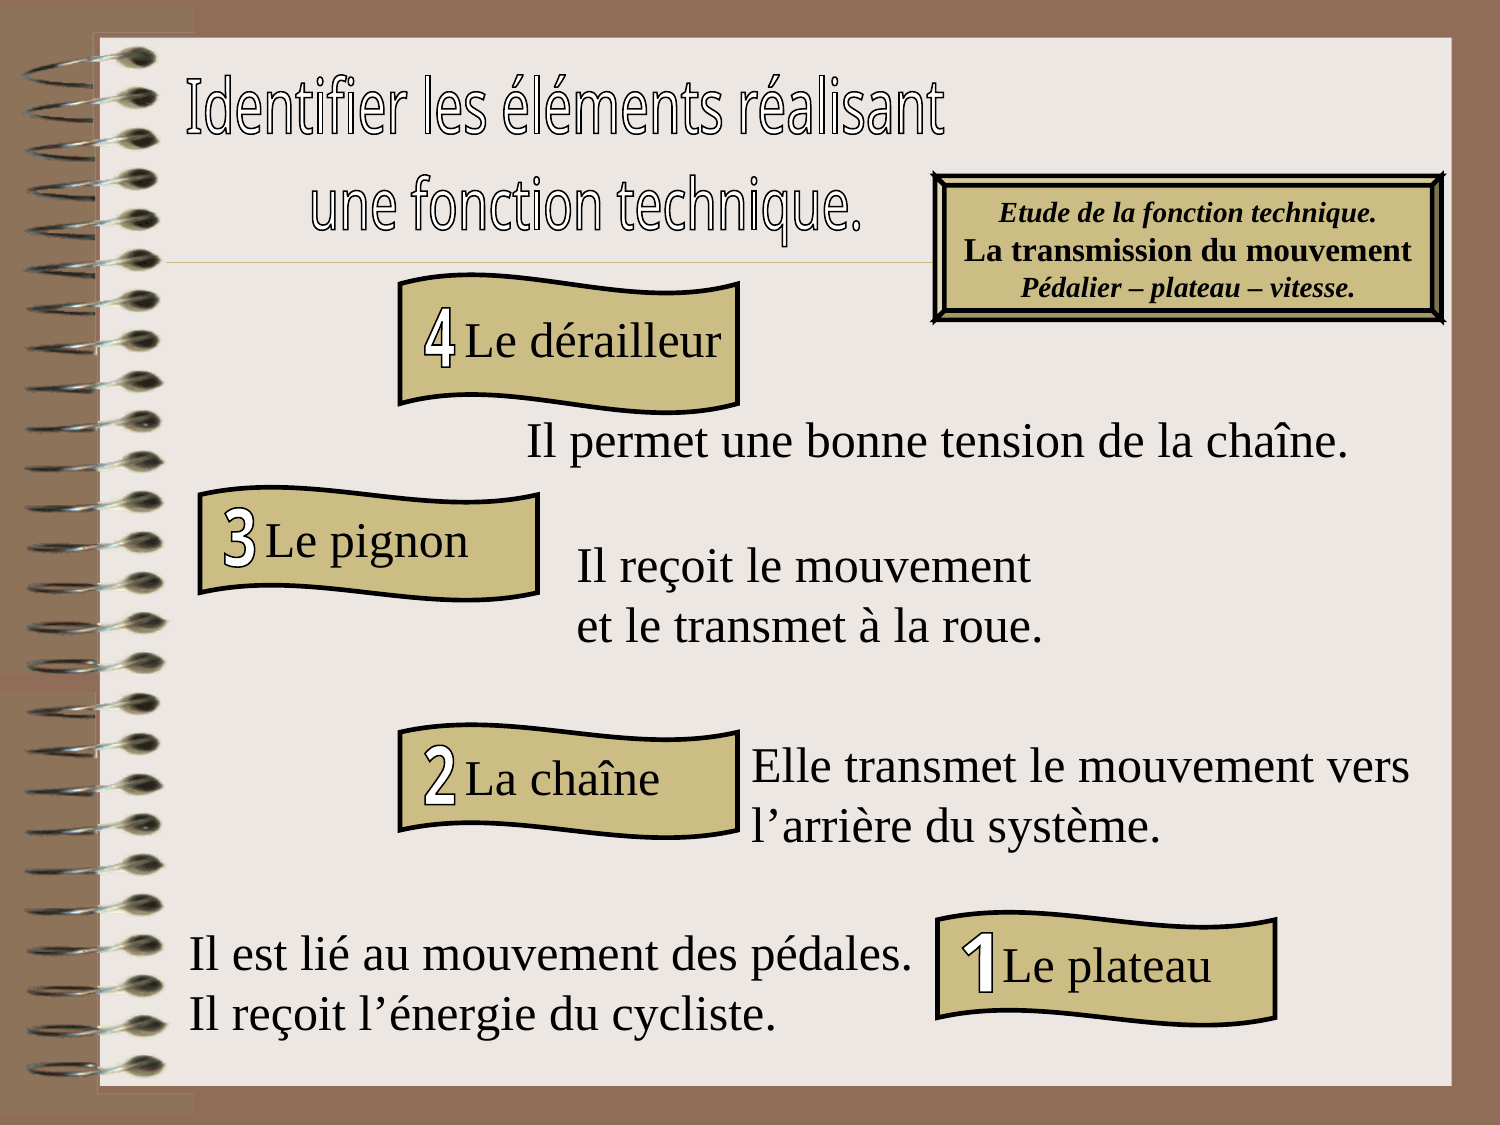

Identifier les éléments réalisant
une fonction technique.
Etude de la fonction technique.
La transmission du mouvement
Pédalier – plateau – vitesse.
Le dérailleur
4
Il permet une bonne tension de la chaîne.
Le pignon
3
Il reçoit le mouvement
et le transmet à la roue.
La chaîne
2
Elle transmet le mouvement vers
l’arrière du système.
Il est lié au mouvement des pédales.
Il reçoit l’énergie du cycliste.
Le plateau
1